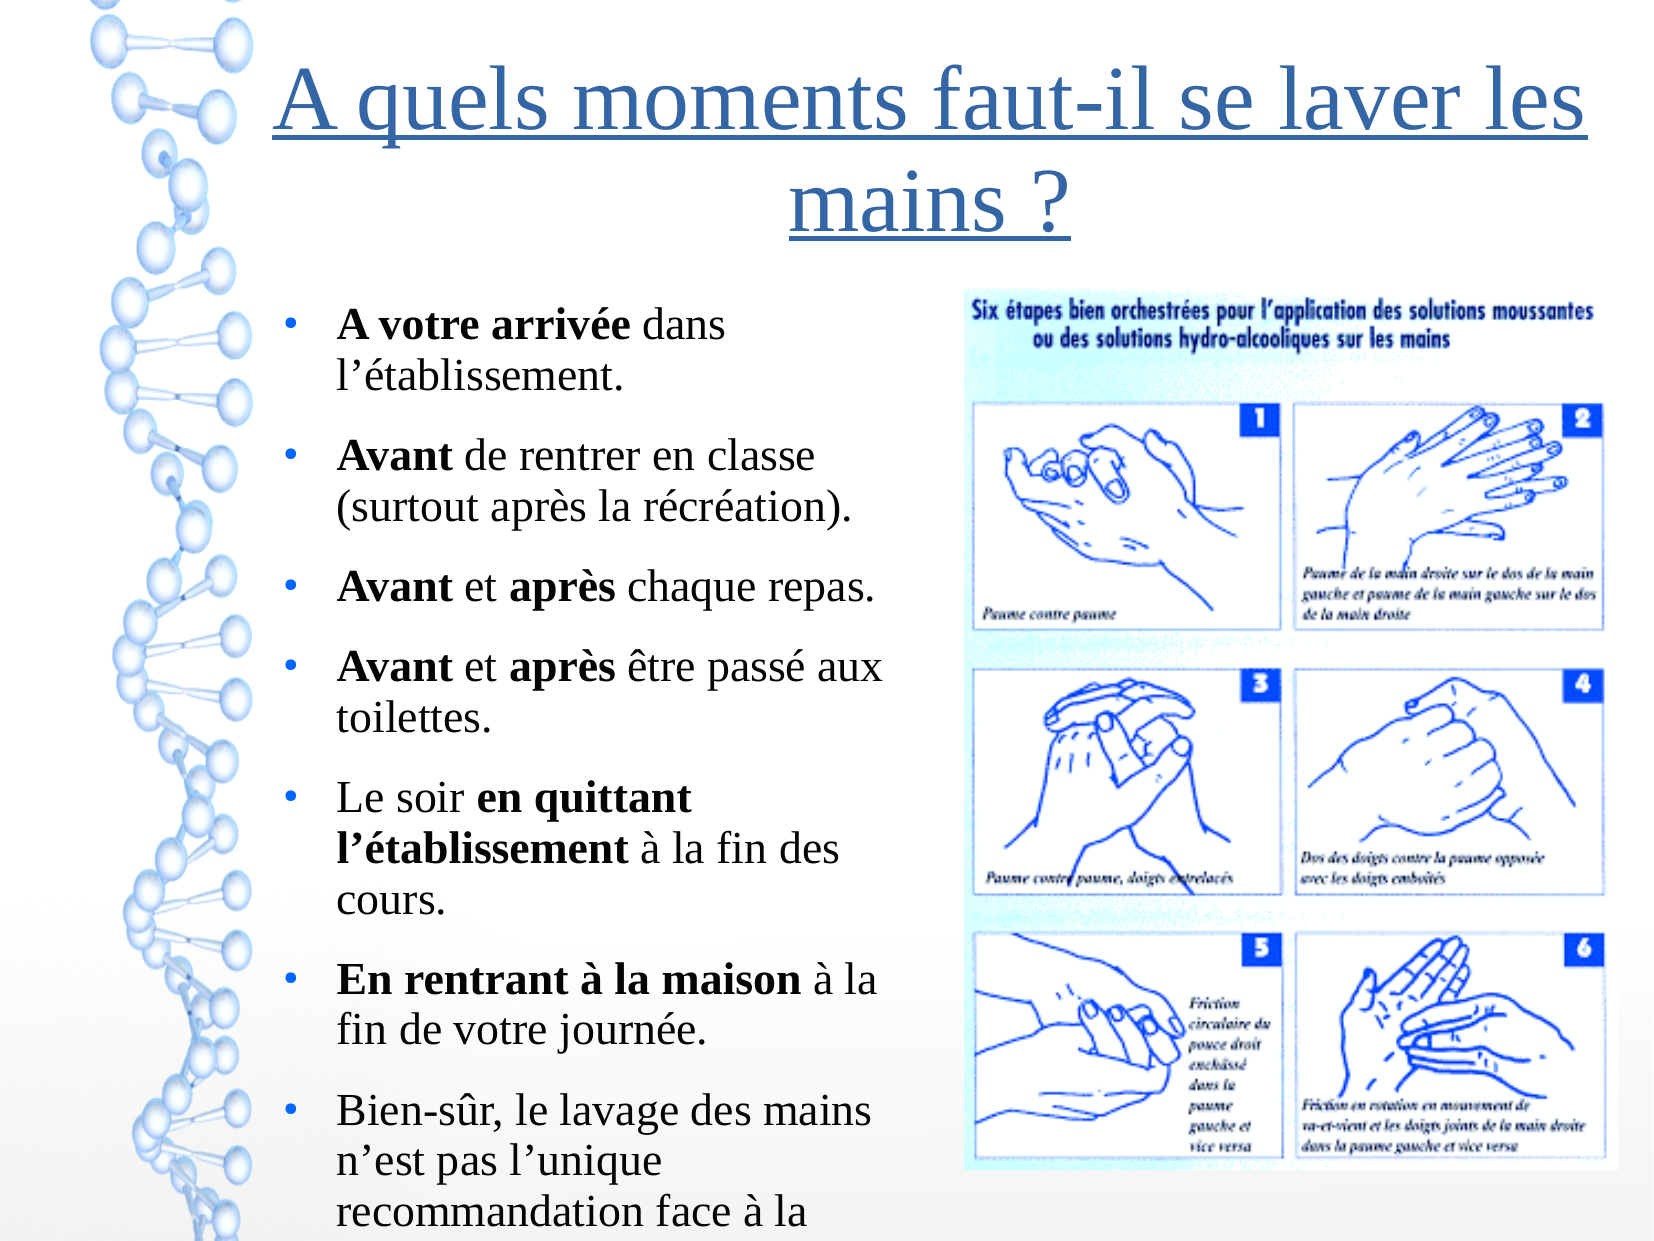

# A quels moments faut-il se laver les mains ?
A votre arrivée dans l’établissement.
Avant de rentrer en classe (surtout après la récréation).
Avant et après chaque repas.
Avant et après être passé aux toilettes.
Le soir en quittant l’établissement à la fin des cours.
En rentrant à la maison à la fin de votre journée.
Bien-sûr, le lavage des mains n’est pas l’unique recommandation face à la pandémie du Covid 19.